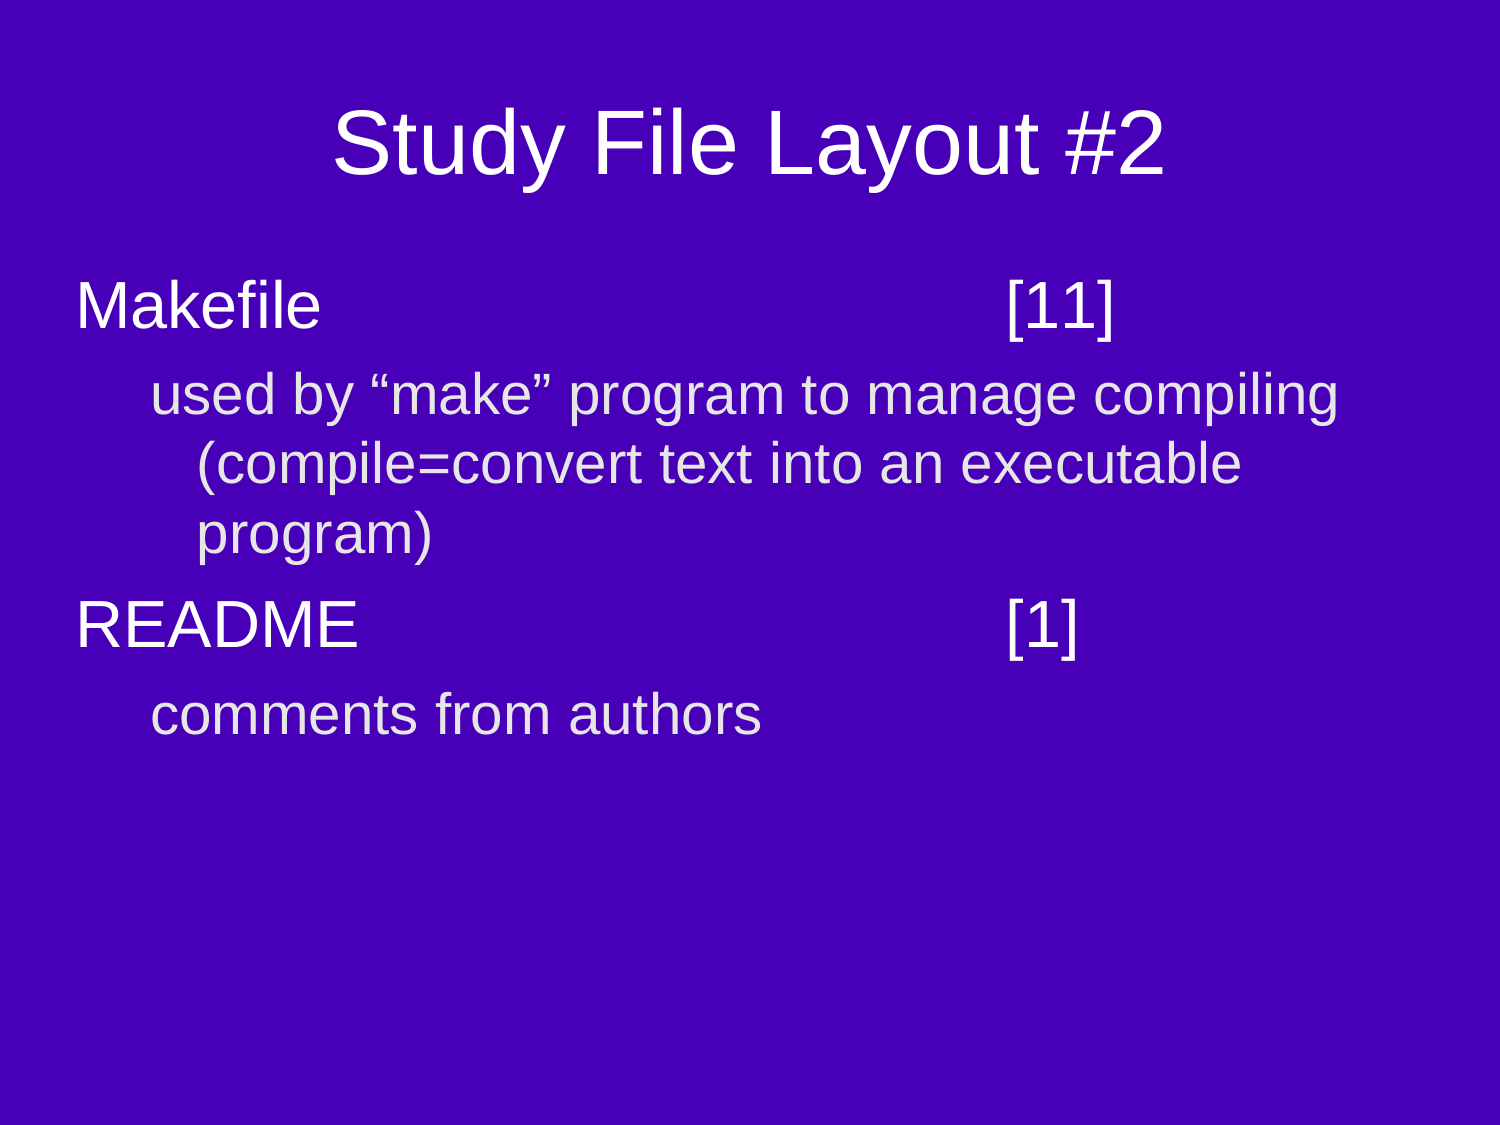

# Study File Layout #2
Makefile [11]
used by “make” program to manage compiling (compile=convert text into an executable program)
README [1]
comments from authors